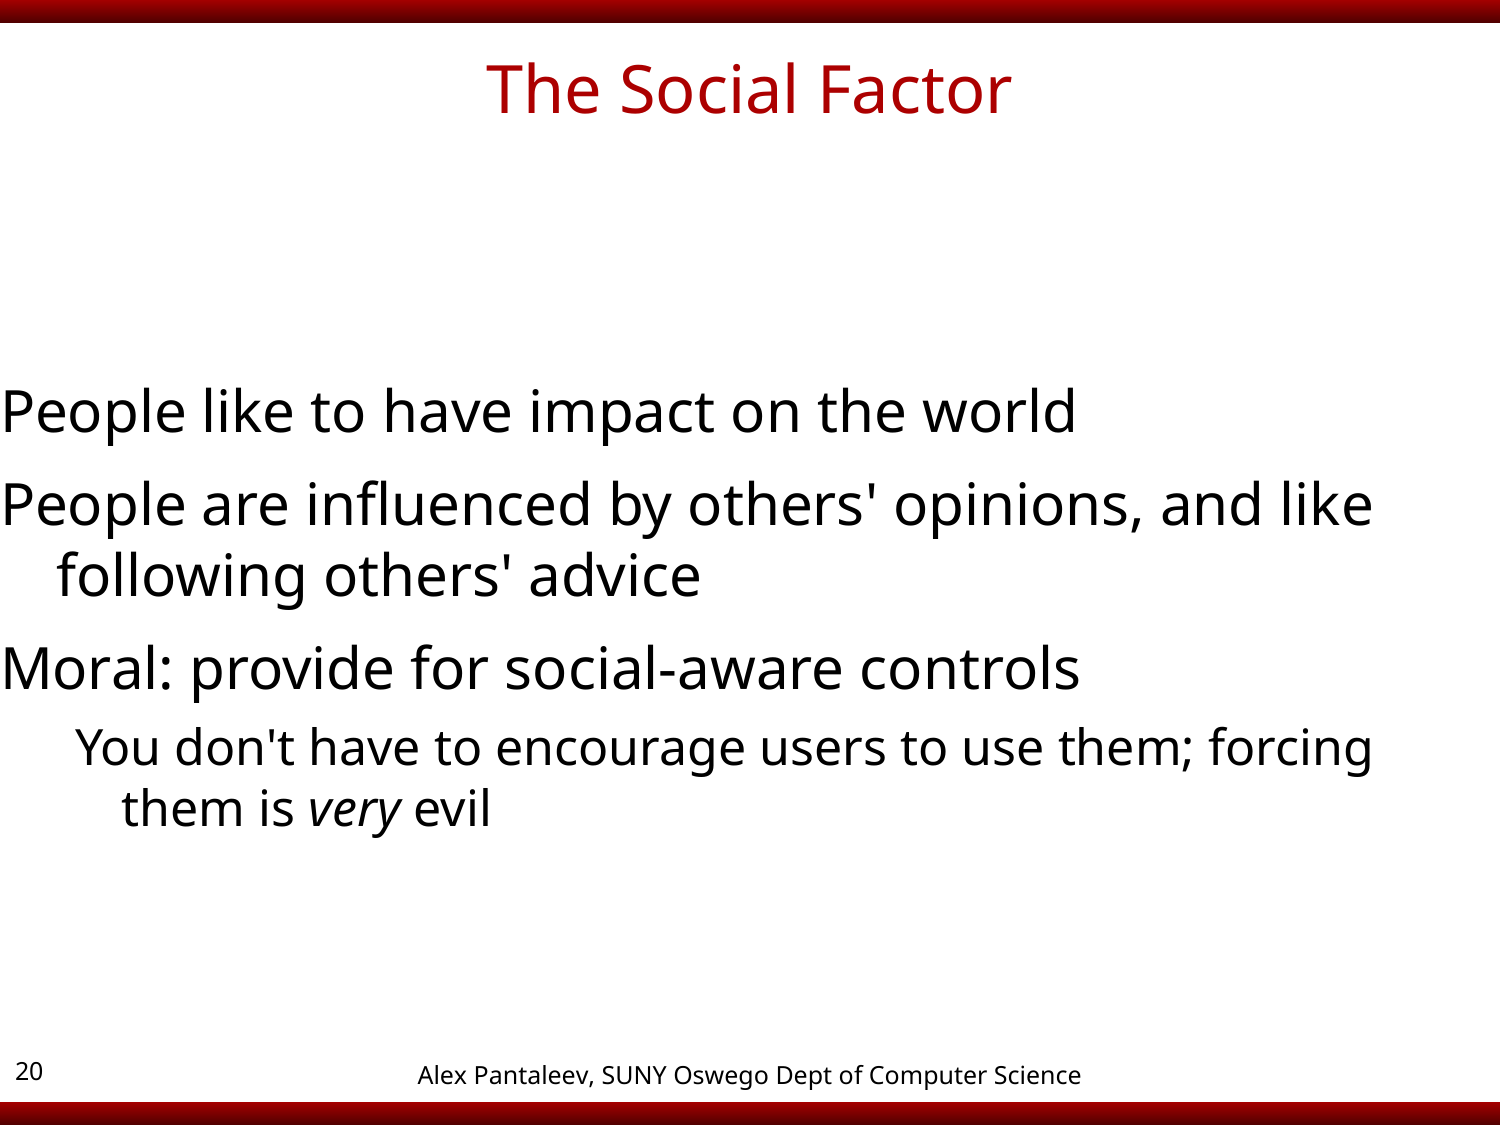

# The Social Factor
People like to have impact on the world
People are influenced by others' opinions, and like following others' advice
Moral: provide for social-aware controls
You don't have to encourage users to use them; forcing them is very evil
20